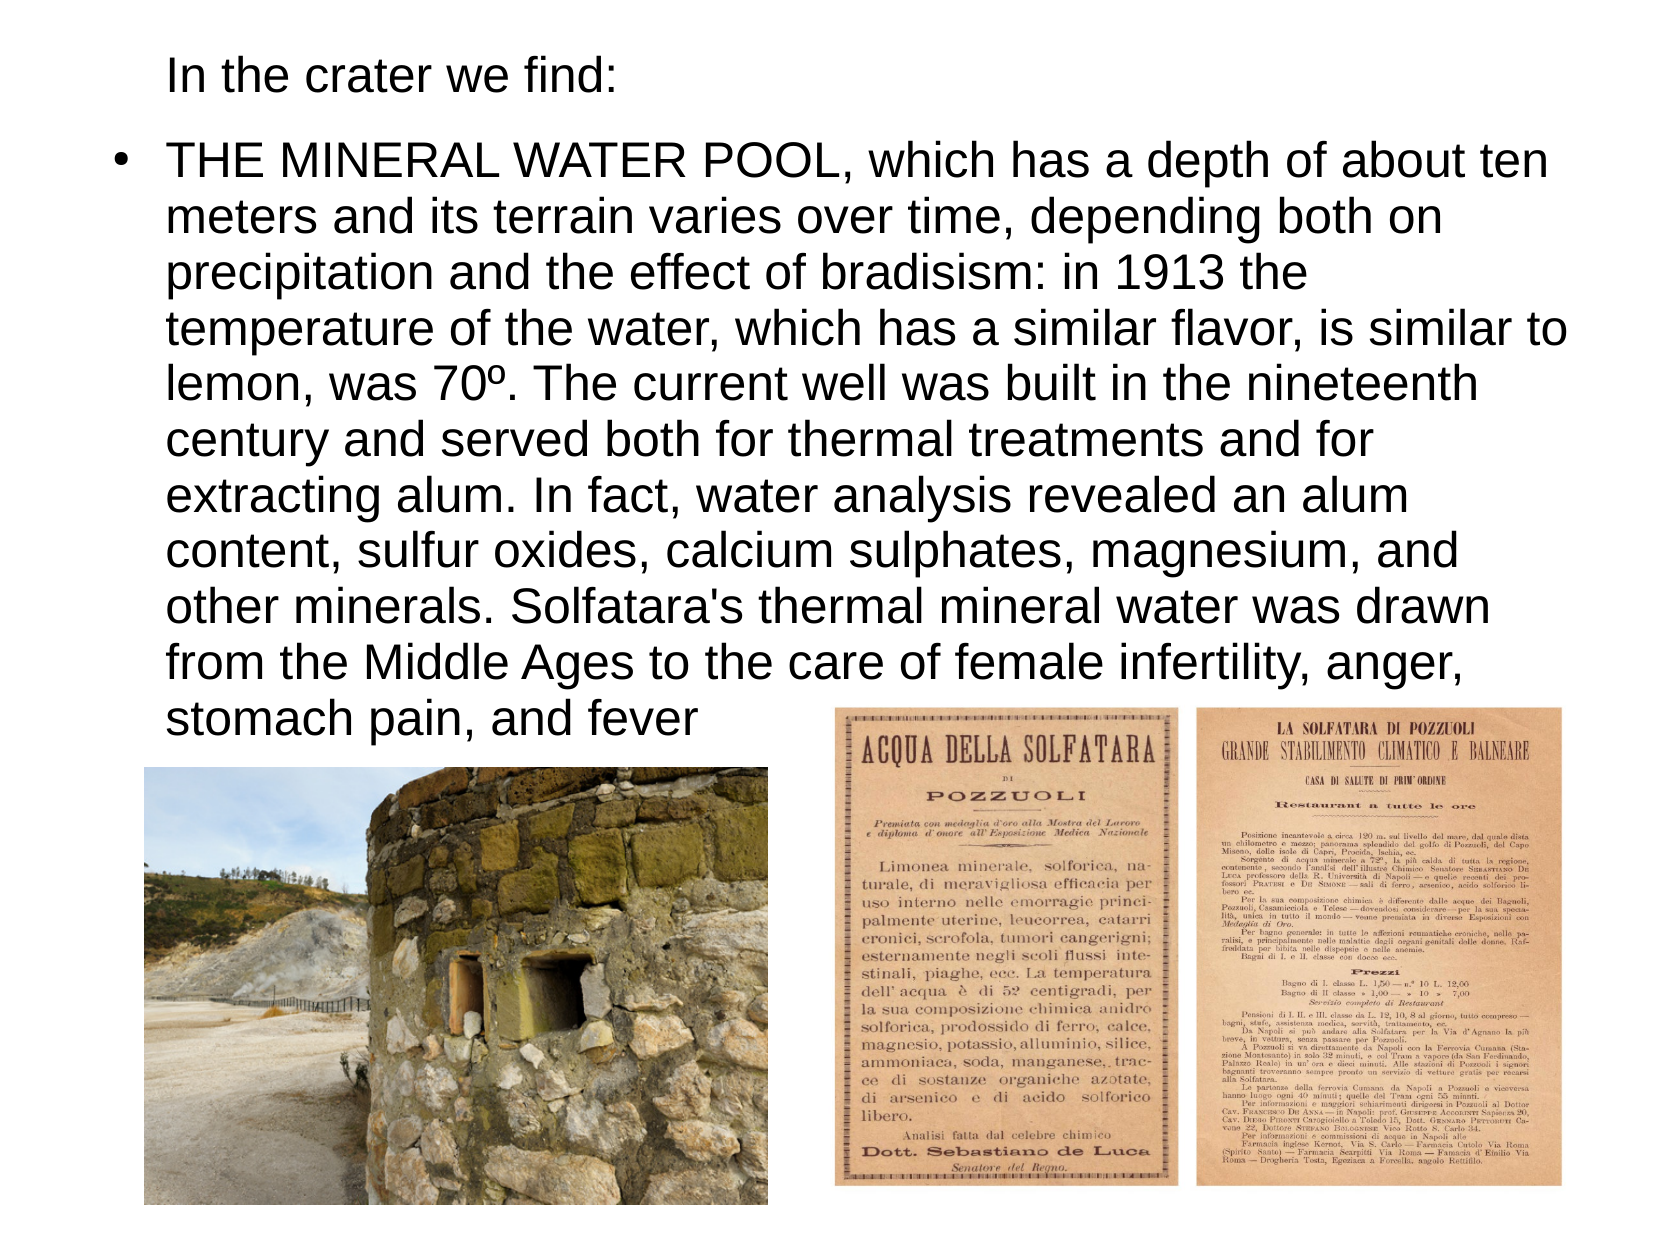

# In the crater we find:
THE MINERAL WATER POOL, which has a depth of about ten meters and its terrain varies over time, depending both on precipitation and the effect of bradisism: in 1913 the temperature of the water, which has a similar flavor, is similar to lemon, was 70º. The current well was built in the nineteenth century and served both for thermal treatments and for extracting alum. In fact, water analysis revealed an alum content, sulfur oxides, calcium sulphates, magnesium, and other minerals. Solfatara's thermal mineral water was drawn from the Middle Ages to the care of female infertility, anger, stomach pain, and fever